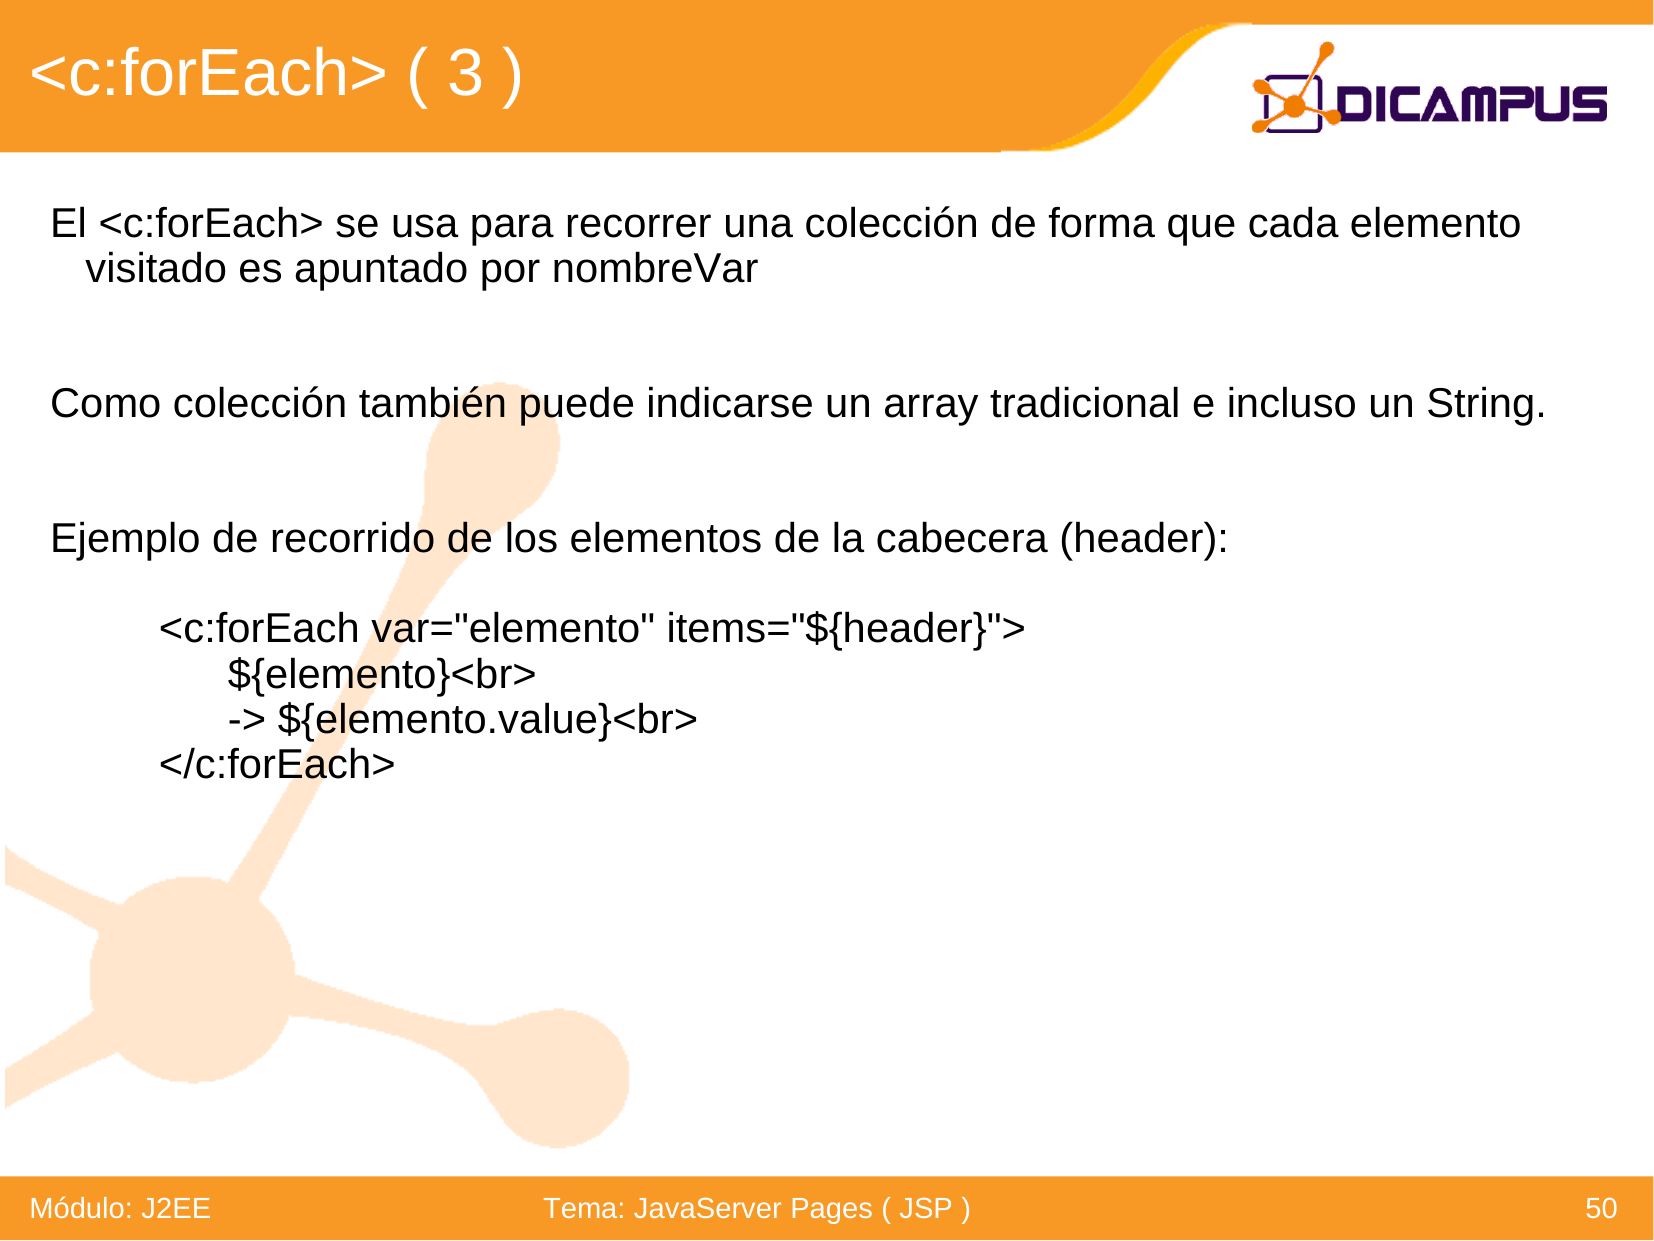

<c:forEach> ( 3 )
El <c:forEach> se usa para recorrer una colección de forma que cada elemento visitado es apuntado por nombreVar
Como colección también puede indicarse un array tradicional e incluso un String.
Ejemplo de recorrido de los elementos de la cabecera (header):
		<c:forEach var="elemento" items="${header}">
		 ${elemento}<br>
		 -> ${elemento.value}<br>
		</c:forEach>
Módulo: J2EE
Tema: JavaServer Pages ( JSP )